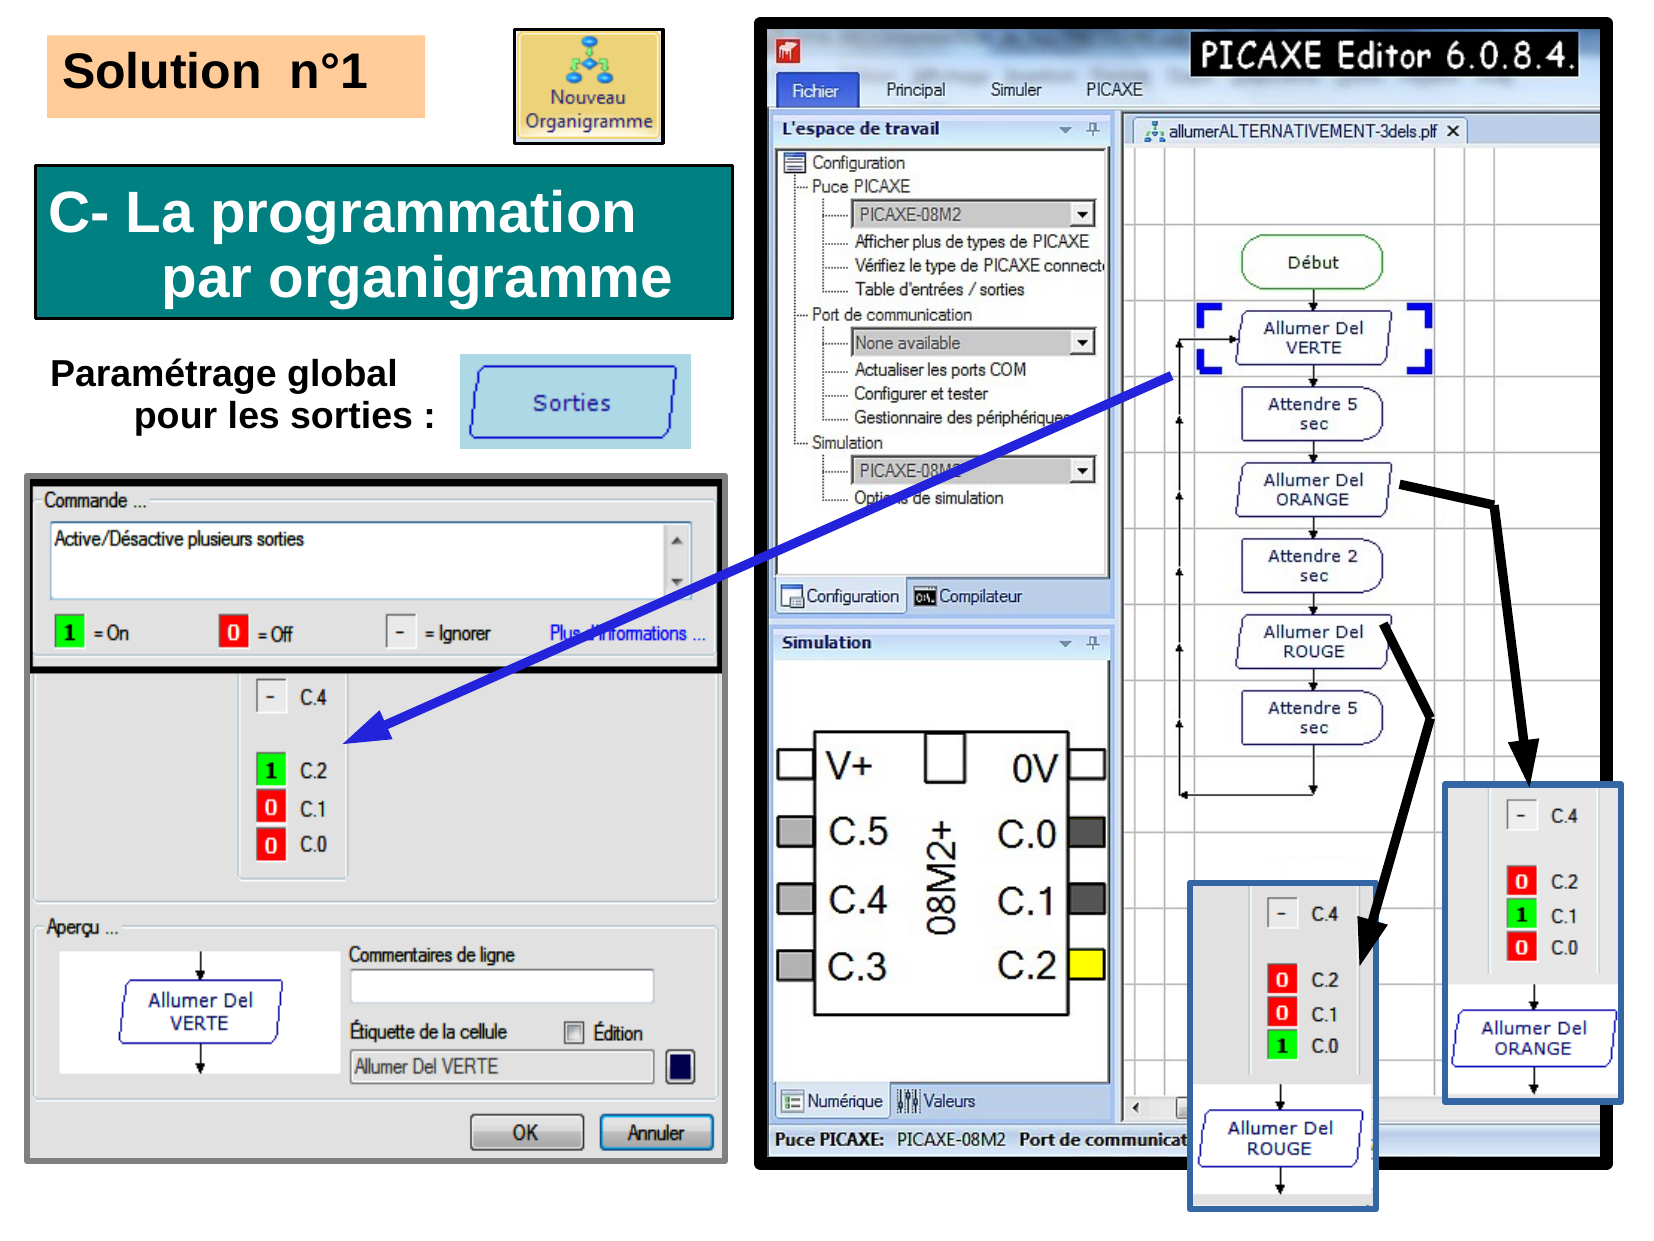

Solution n°1
C- La programmation
 par organigramme
Paramétrage global
 pour les sorties :